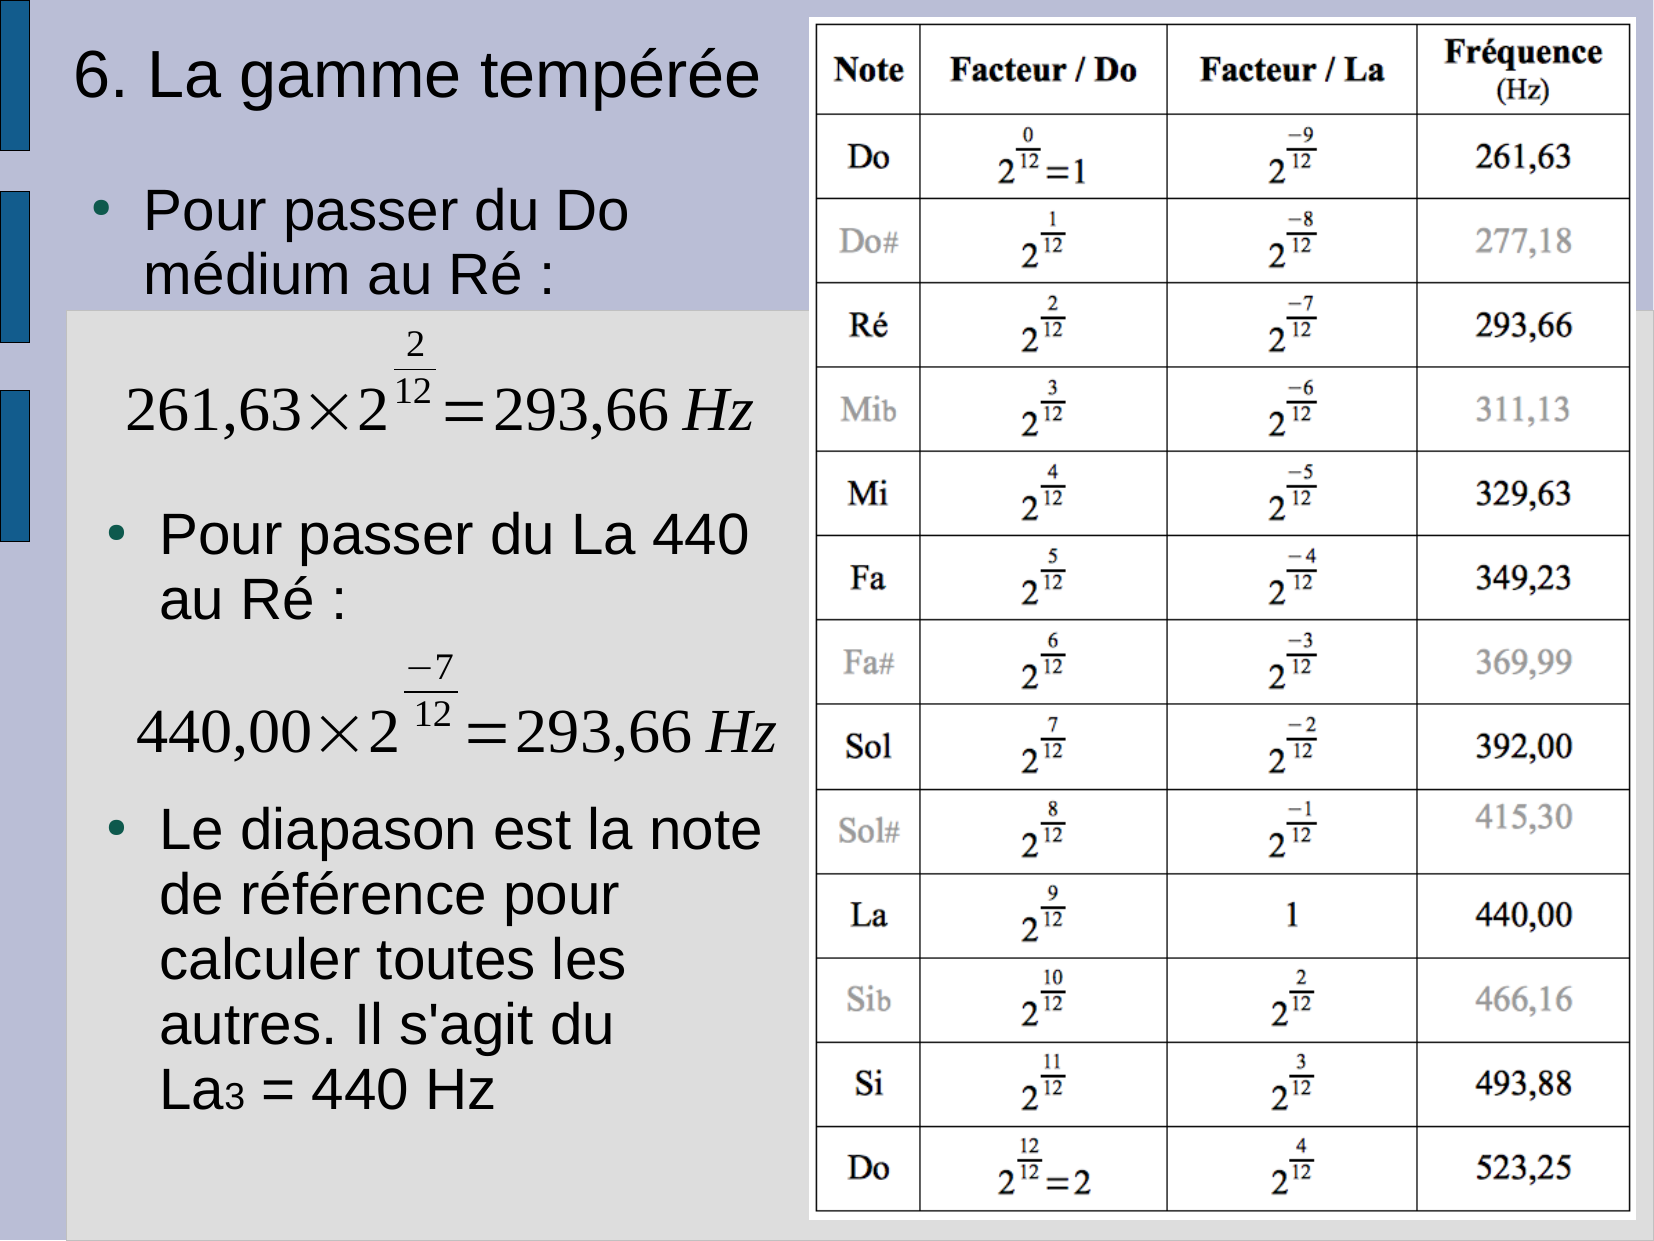

6. La gamme tempérée
# Pour passer du Do médium au Ré :
Pour passer du La 440 au Ré :
Le diapason est la note de référence pour calculer toutes les autres. Il s'agit du
La3 = 440 Hz